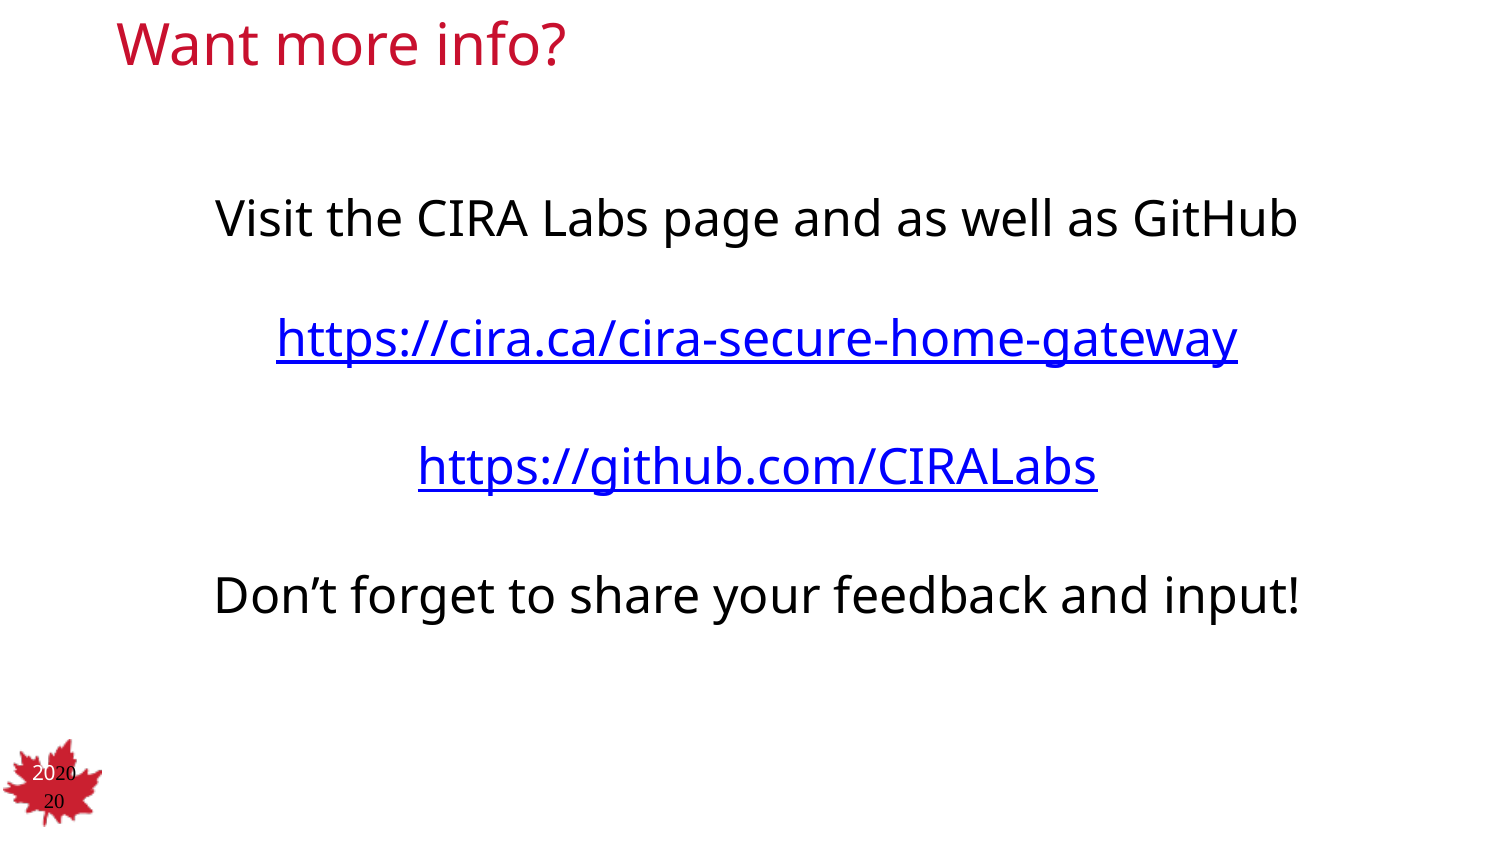

# Want more info?
Visit the CIRA Labs page and as well as GitHub
https://cira.ca/cira-secure-home-gateway
https://github.com/CIRALabs
Don’t forget to share your feedback and input!